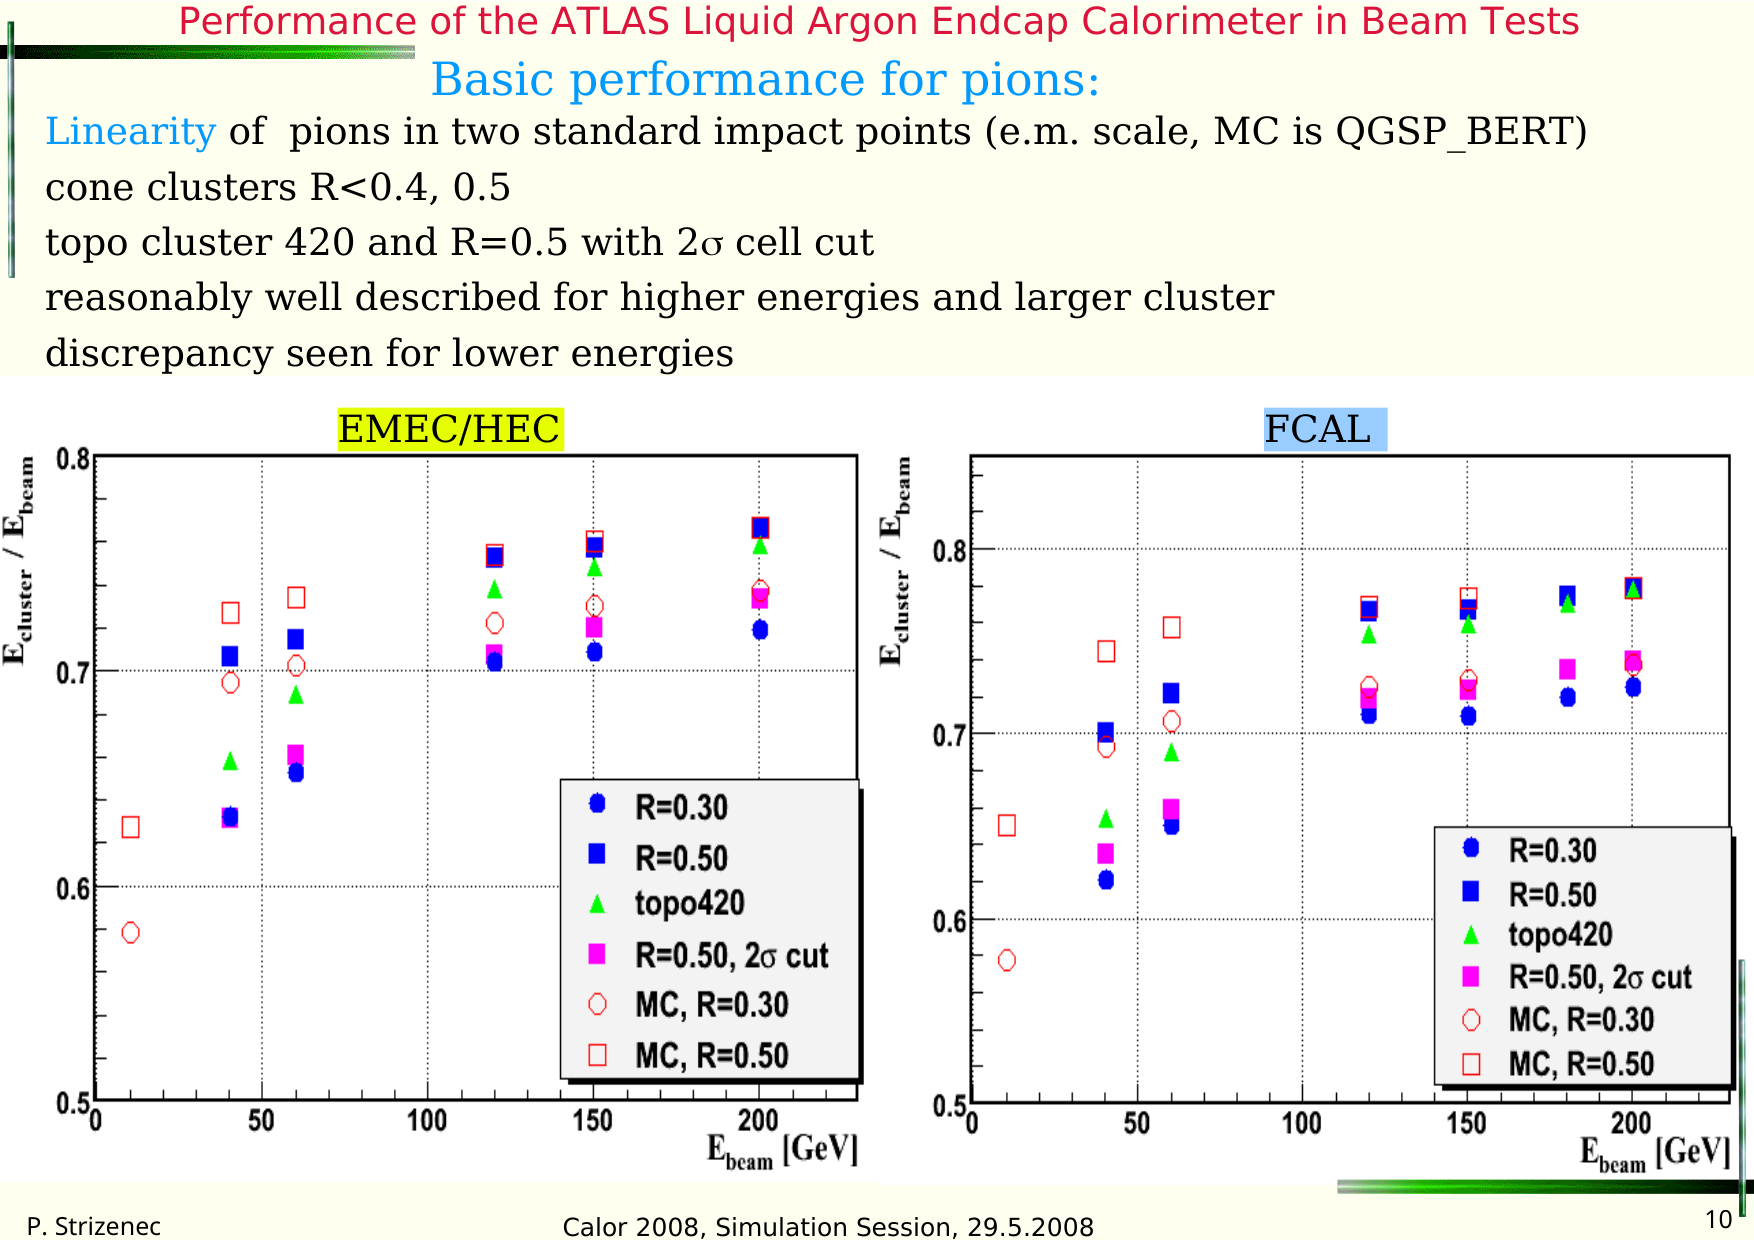

Performance of the ATLAS Liquid Argon Endcap Calorimeter in Beam Tests
# Basic performance for pions:
 Linearity of pions in two standard impact points (e.m. scale, MC is QGSP_BERT)
 cone clusters R<0.4, 0.5
 topo cluster 420 and R=0.5 with 2 cell cut
 reasonably well described for higher energies and larger cluster
 discrepancy seen for lower energies
EMEC/HEC
FCAL
P. Strizenec
Calor 2008, Simulation Session, 29.5.2008